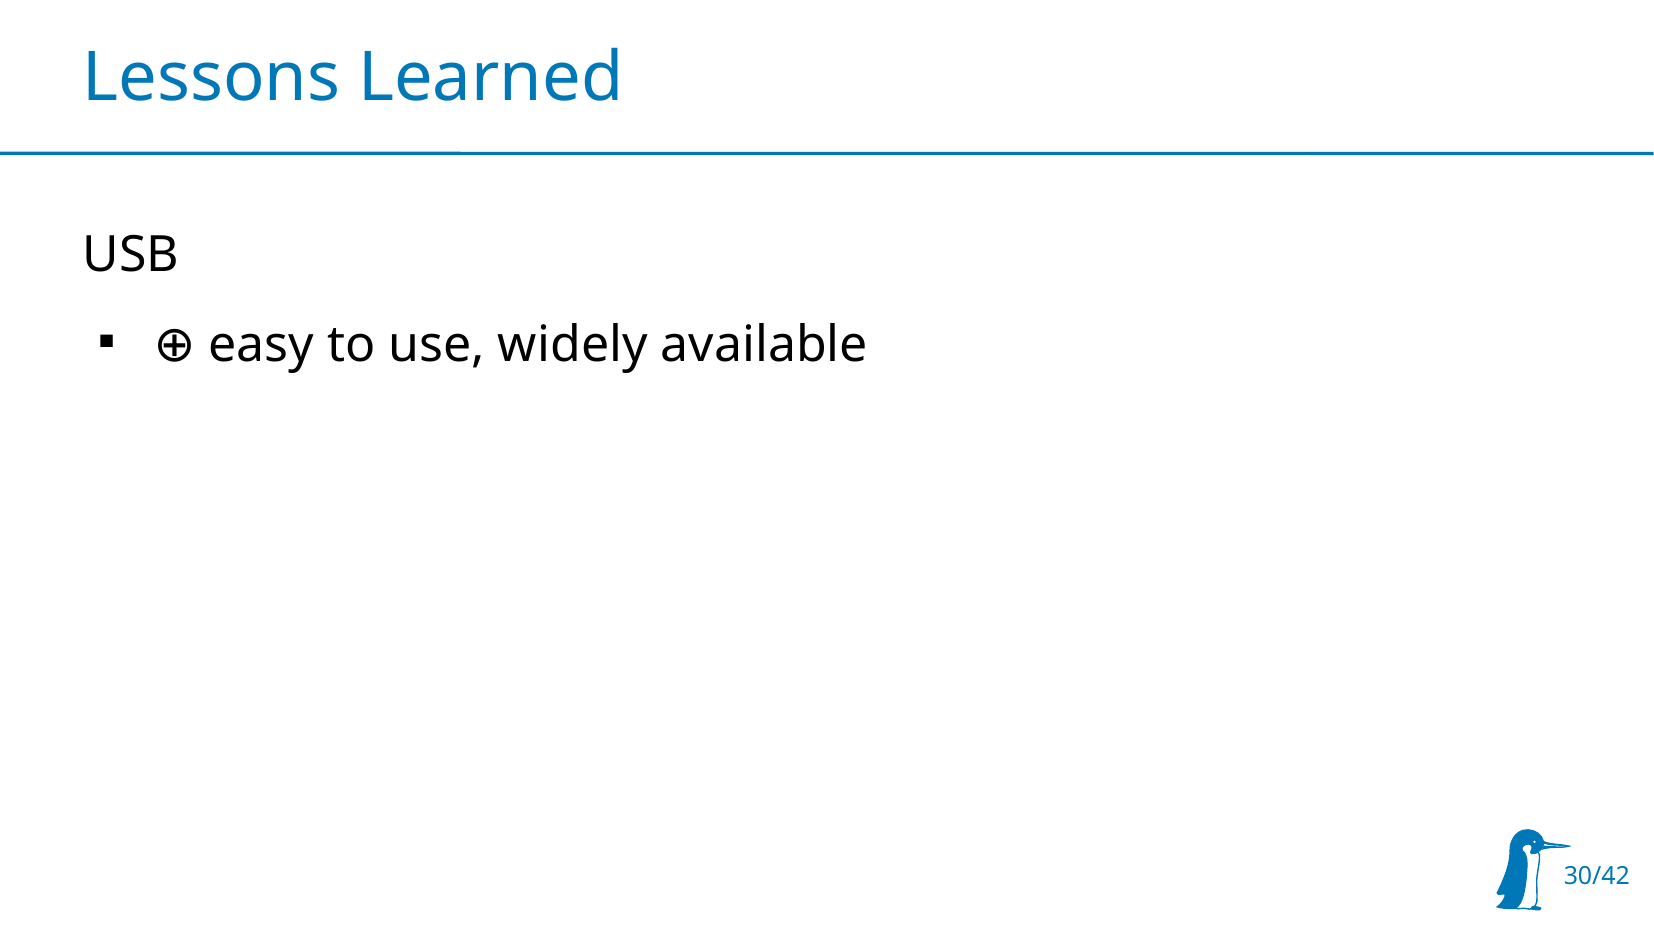

# Lessons Learned
USB
⊕ easy to use, widely available
30